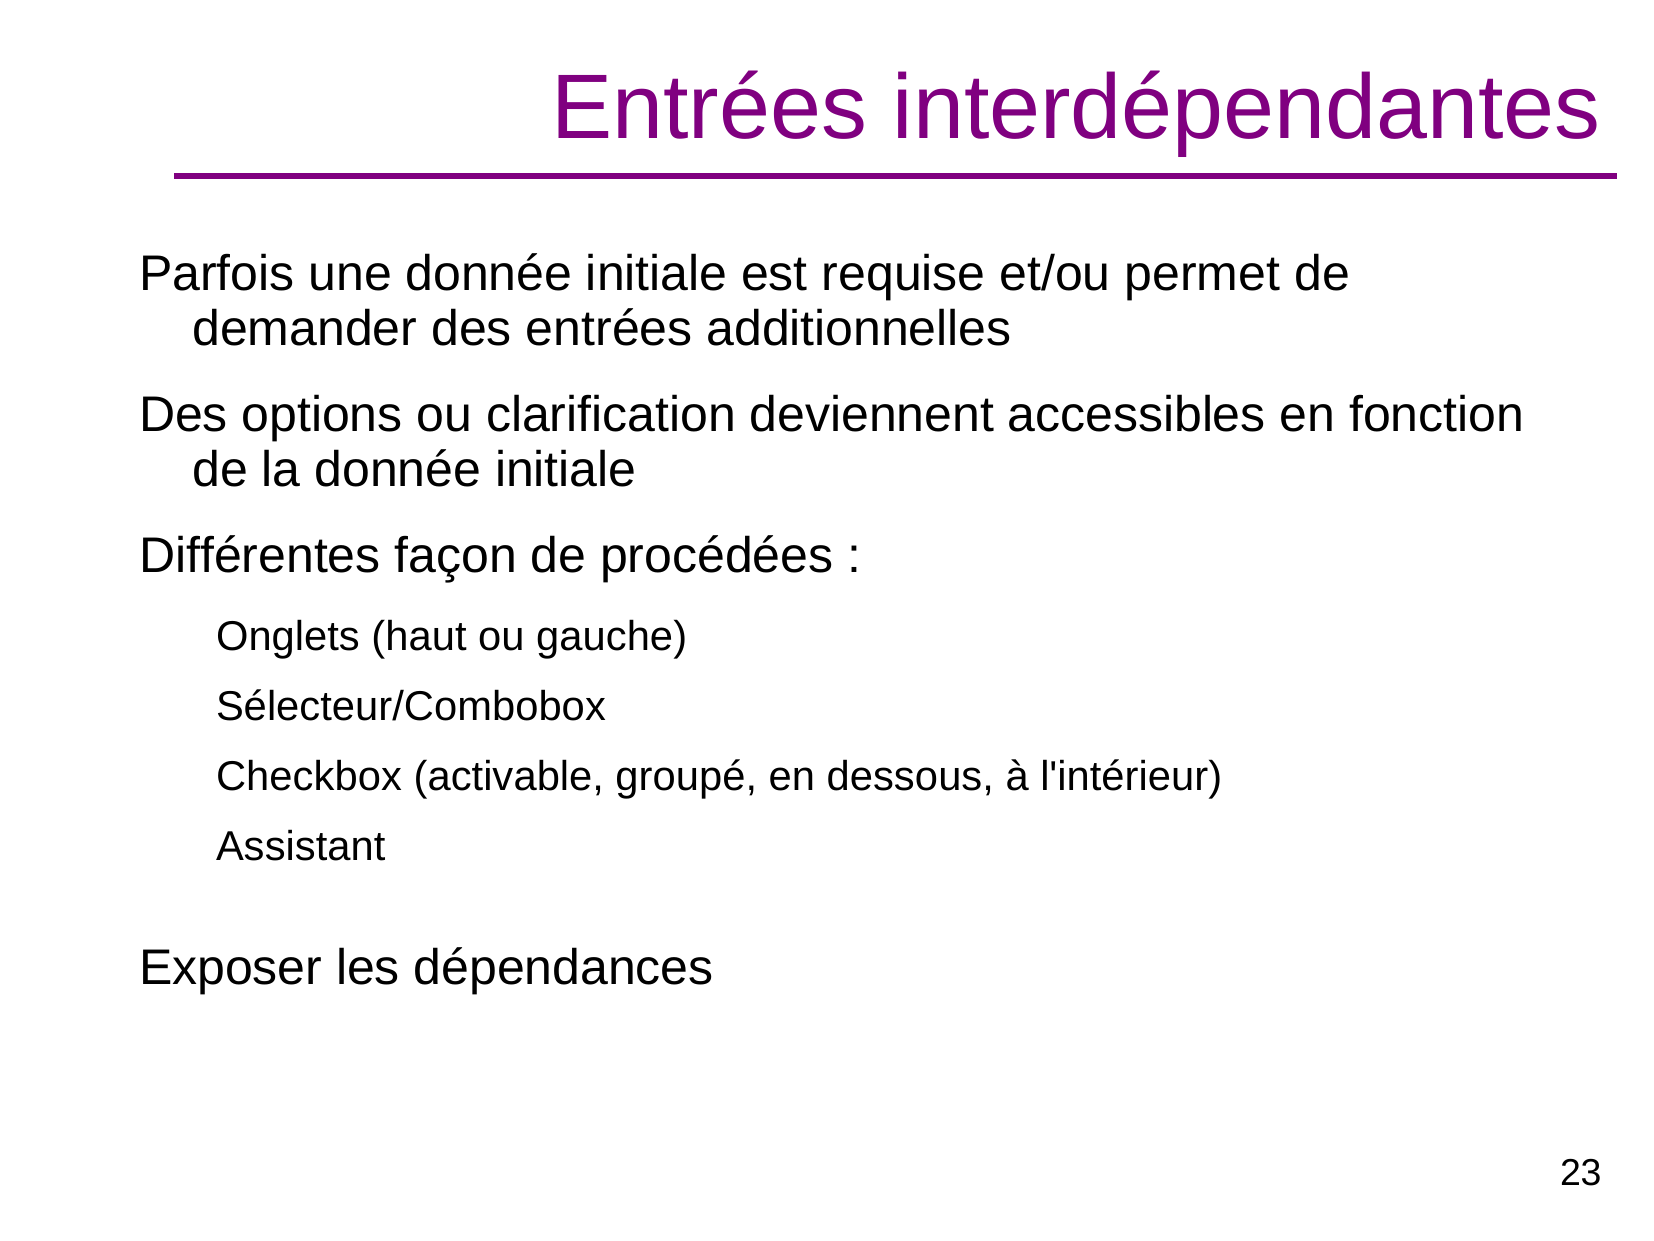

# Entrées interdépendantes
Parfois une donnée initiale est requise et/ou permet de demander des entrées additionnelles
Des options ou clarification deviennent accessibles en fonction de la donnée initiale
Différentes façon de procédées :
Onglets (haut ou gauche)
Sélecteur/Combobox
Checkbox (activable, groupé, en dessous, à l'intérieur)
Assistant
Exposer les dépendances